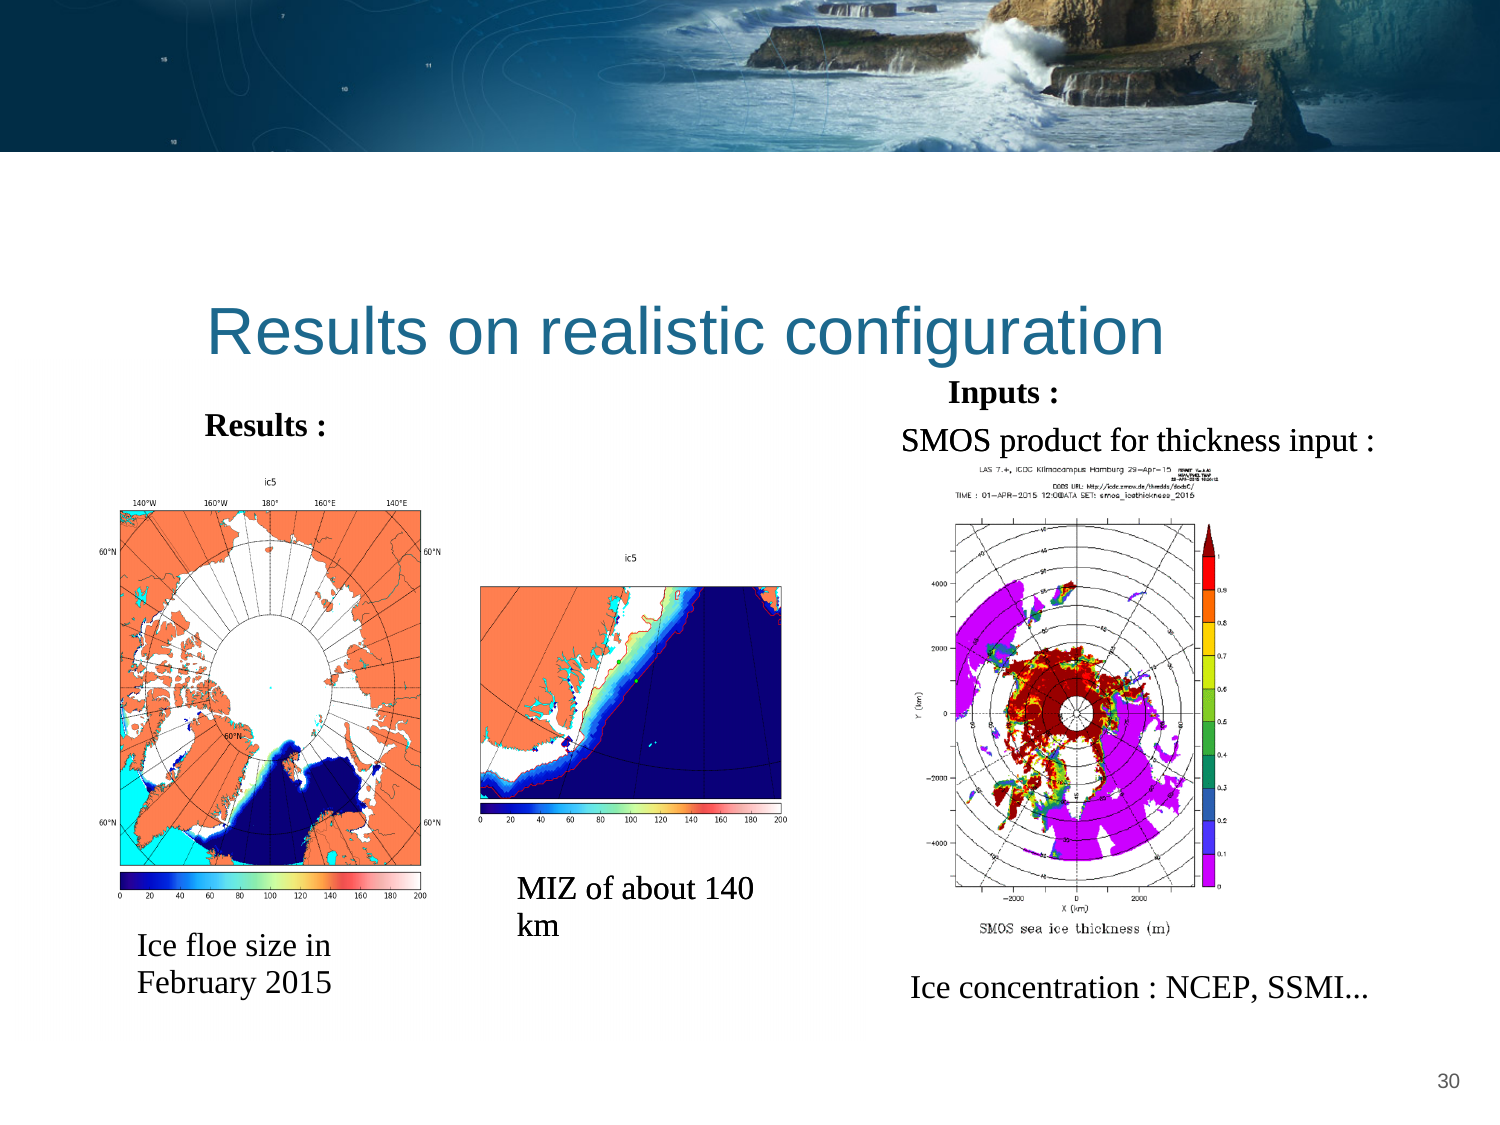

# Results on realistic configuration
Inputs :
Results :
SMOS product for thickness input :
SMOS product for thickness input :
MIZ of about 140 km
MIZ of about 140 km
Ice floe size in February 2015
Ice concentration : NCEP, SSMI...